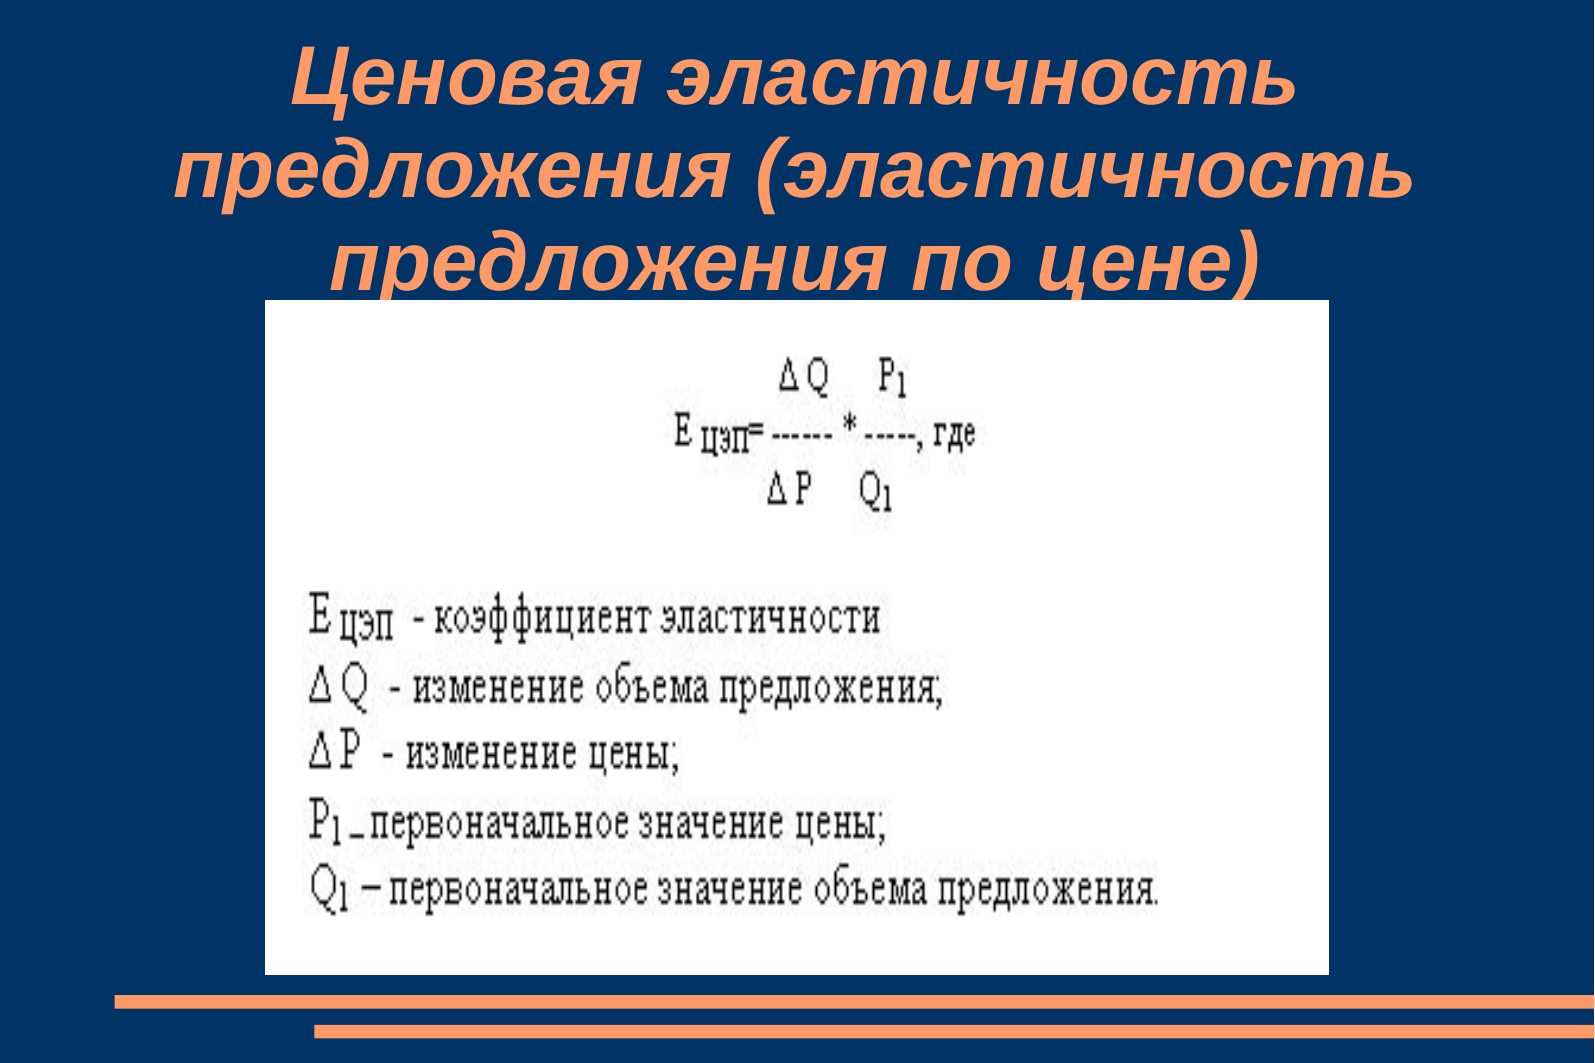

# Ценовая эластичность предложения (эластичность предложения по цене)